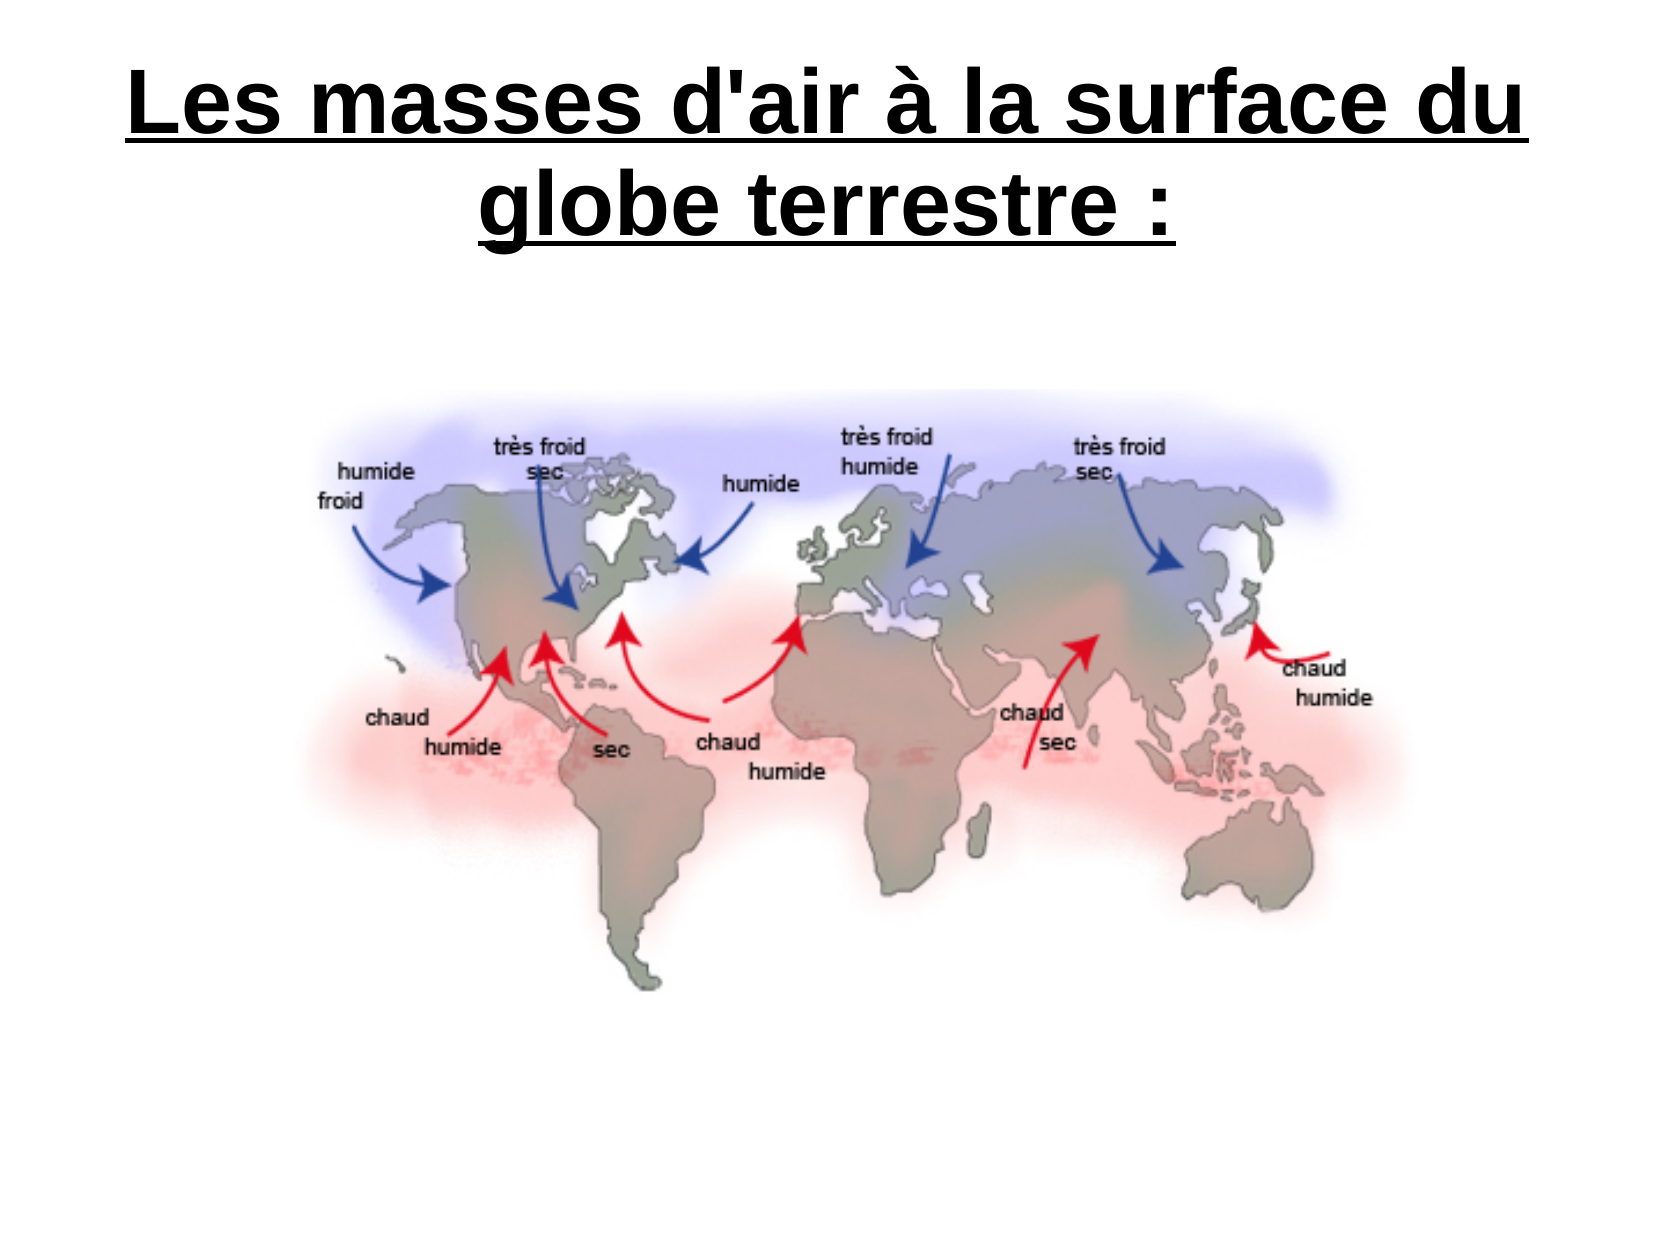

# Les masses d'air à la surface du globe terrestre :